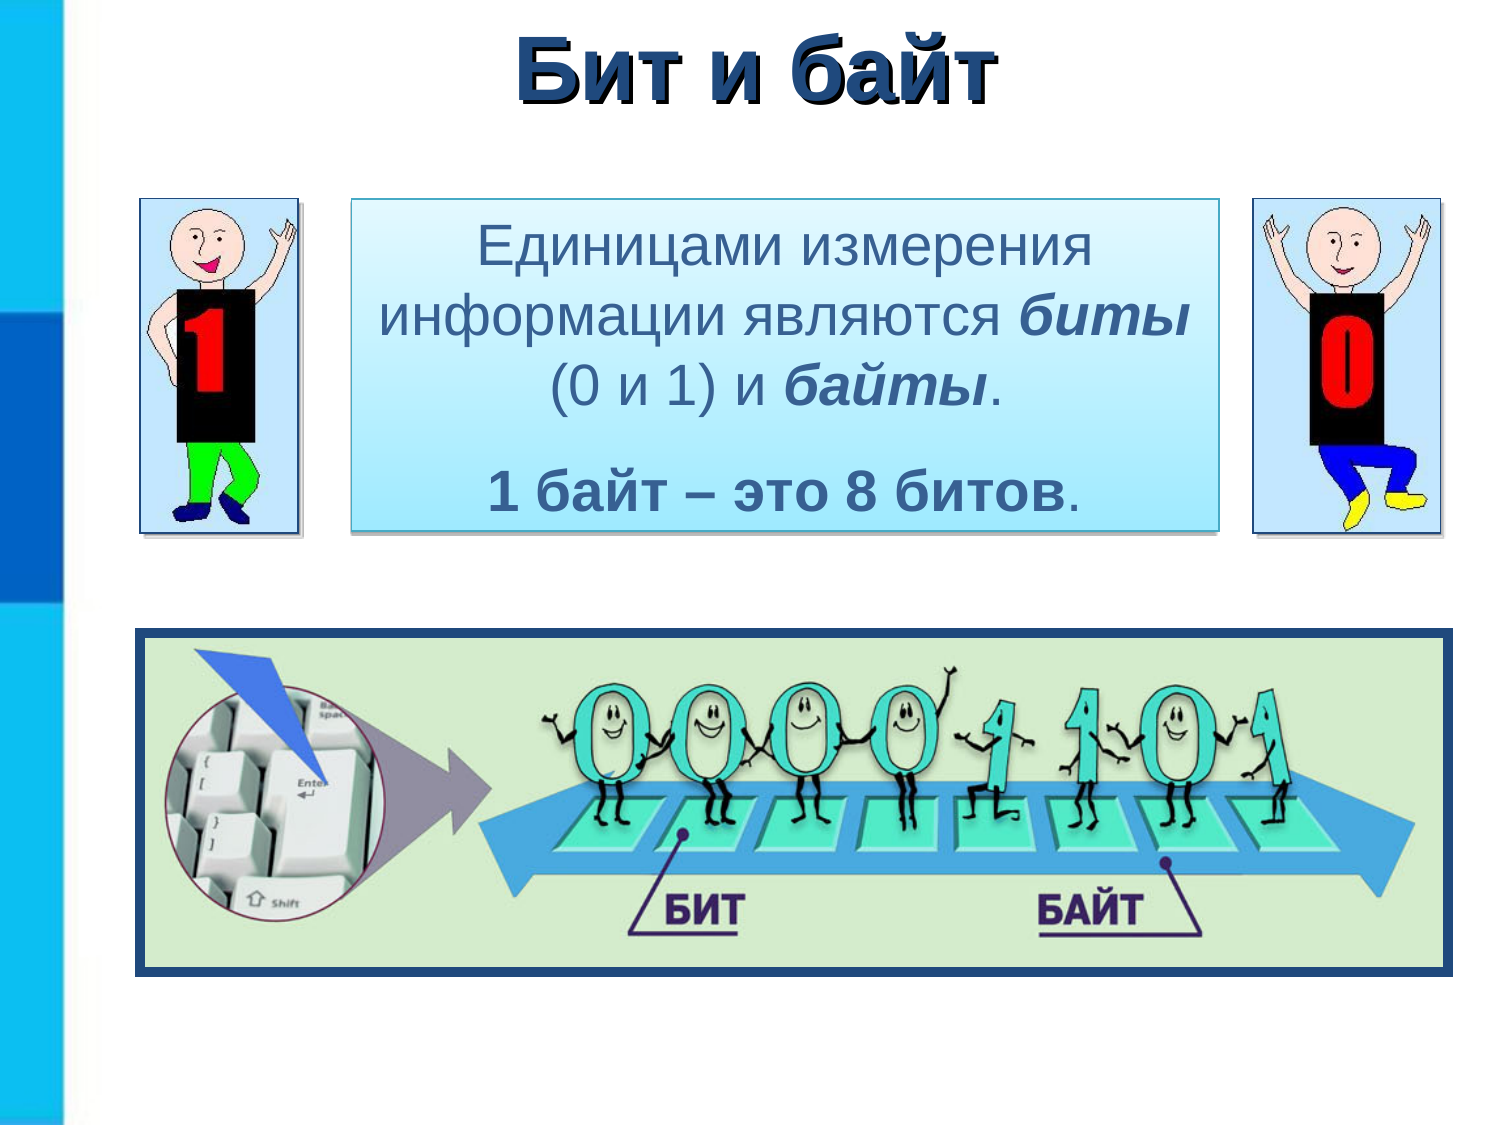

# Бит и байт
Единицами измерения информации являются биты (0 и 1) и байты.
1 байт – это 8 битов.